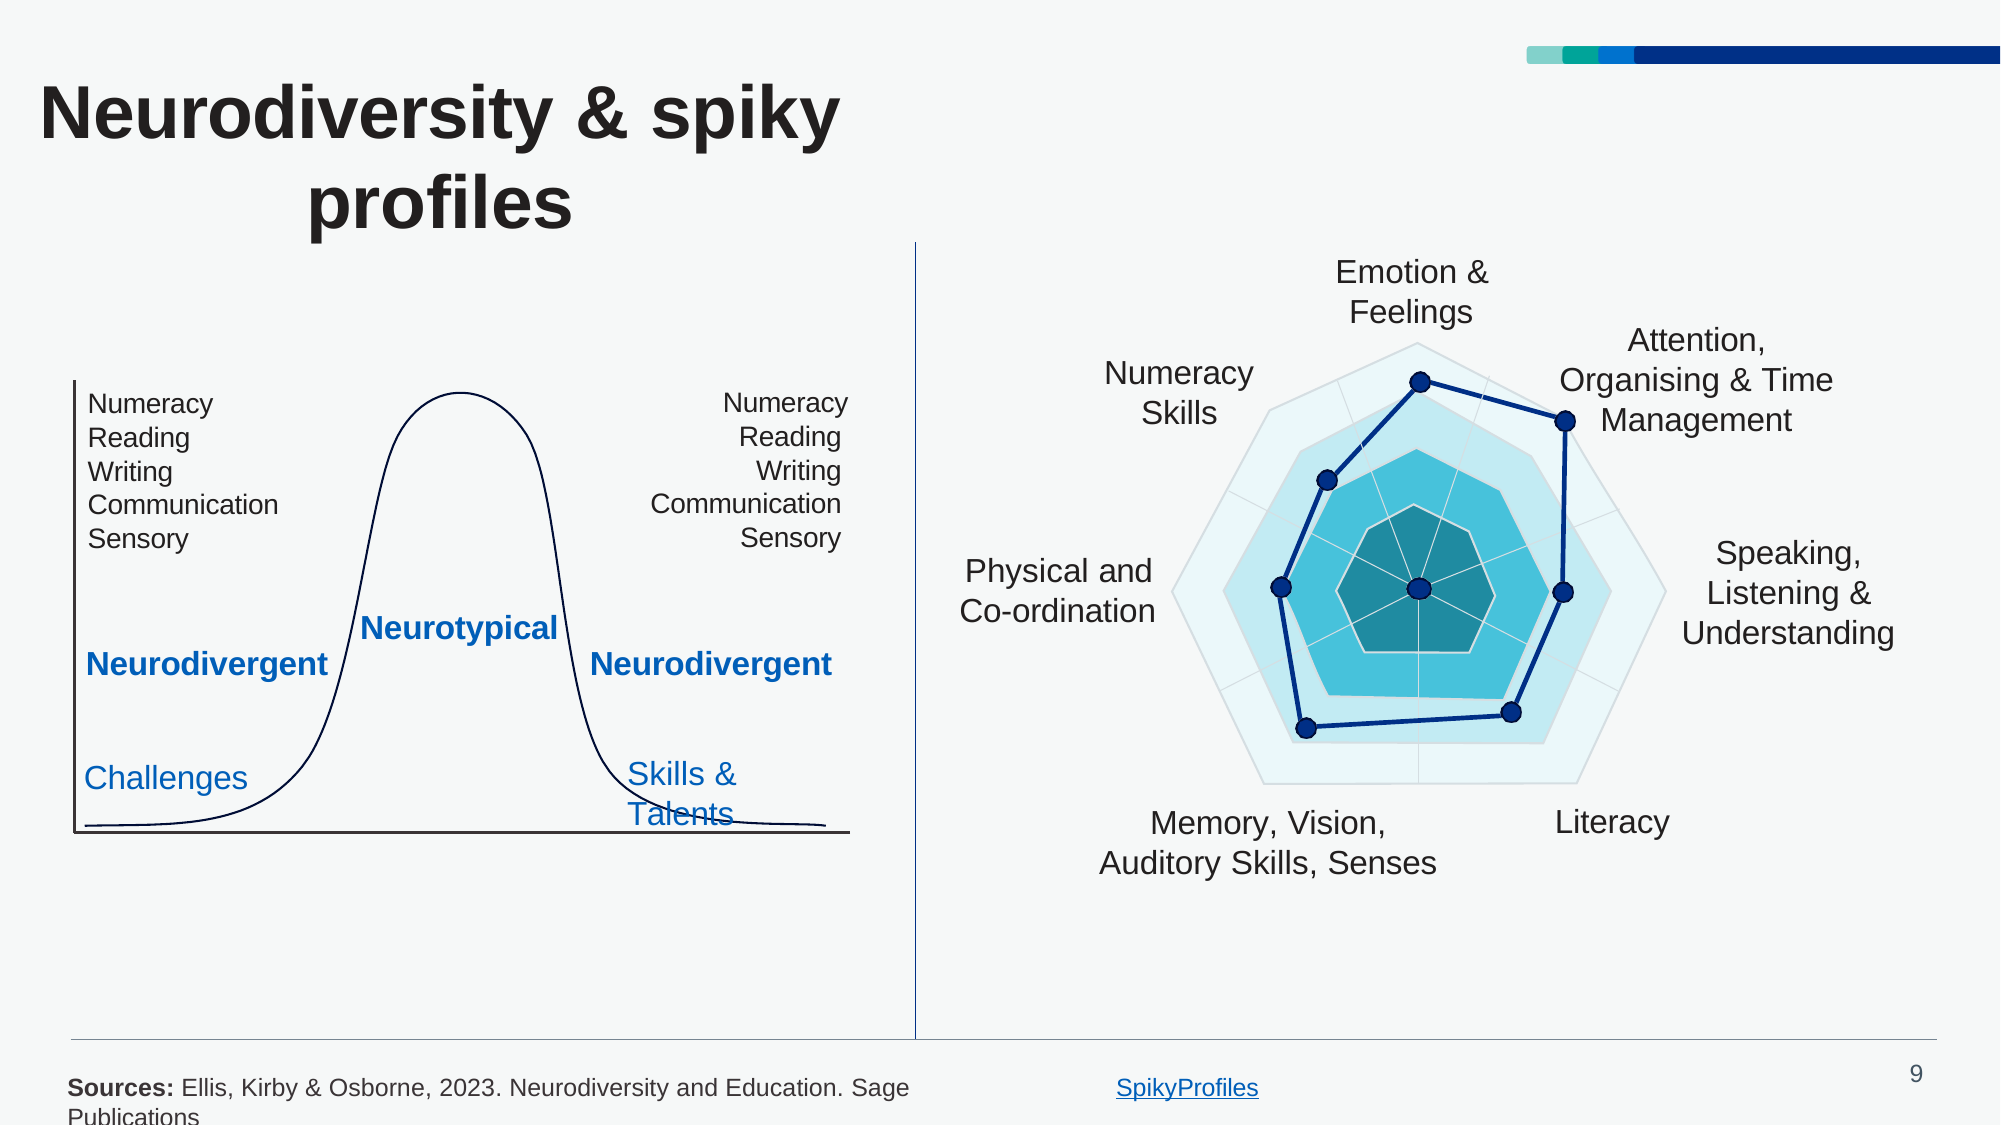

# Neurodiversity & spiky profiles
Emotion &
Feelings
Attention, Organising & Time Management
Numeracy Skills
Numeracy Reading Writing Communication
Sensory
Numeracy Reading Writing Communication Sensory
Speaking, Listening & Understanding
Physical and
Co-ordination
Neurotypical
Neurodivergent
Neurodivergent
Skills & Talents
Challenges
Literacy
Memory, Vision, Auditory Skills, Senses
9
Sources: Ellis, Kirby & Osborne, 2023. Neurodiversity and Education. Sage Publications
SpikyProfiles